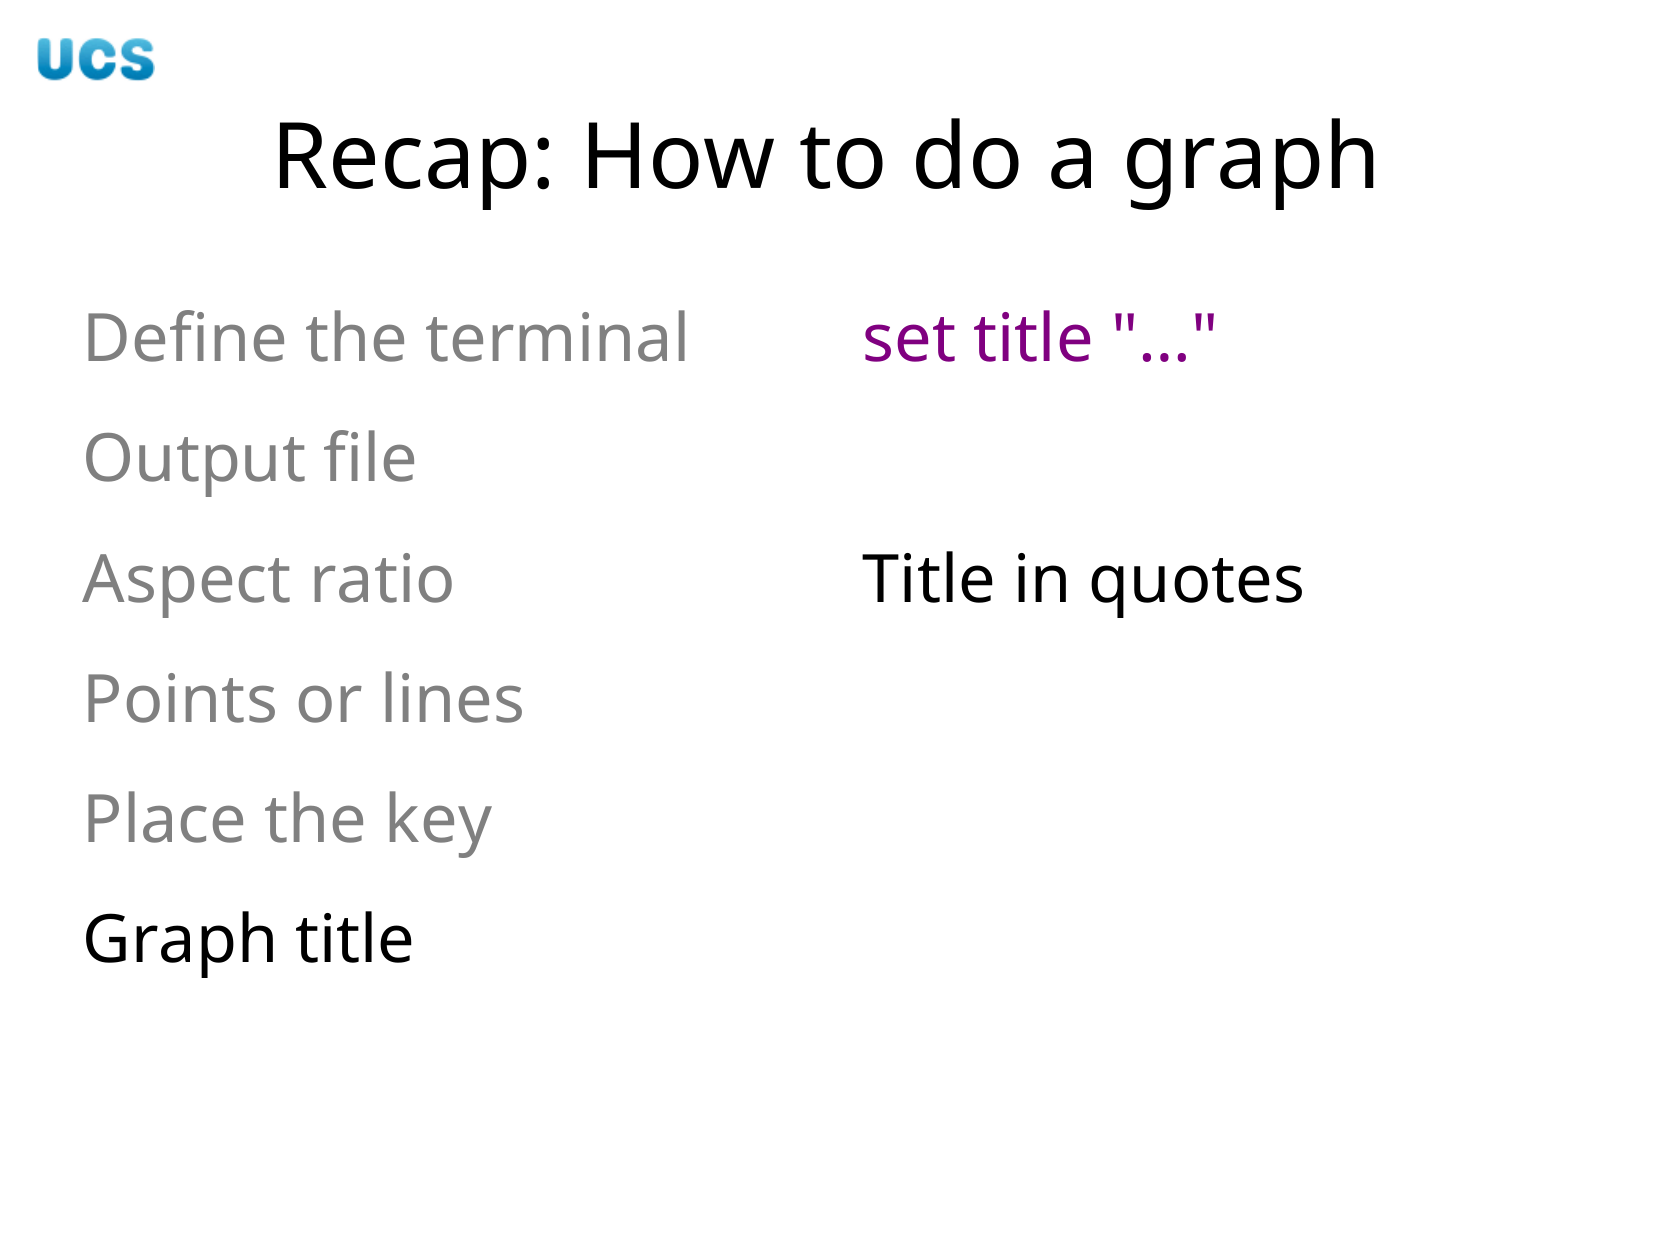

# Recap: How to do a graph
Define the terminal
Output file
Aspect ratio
Points or lines
Place the key
Graph title
set title "…"
Title in quotes